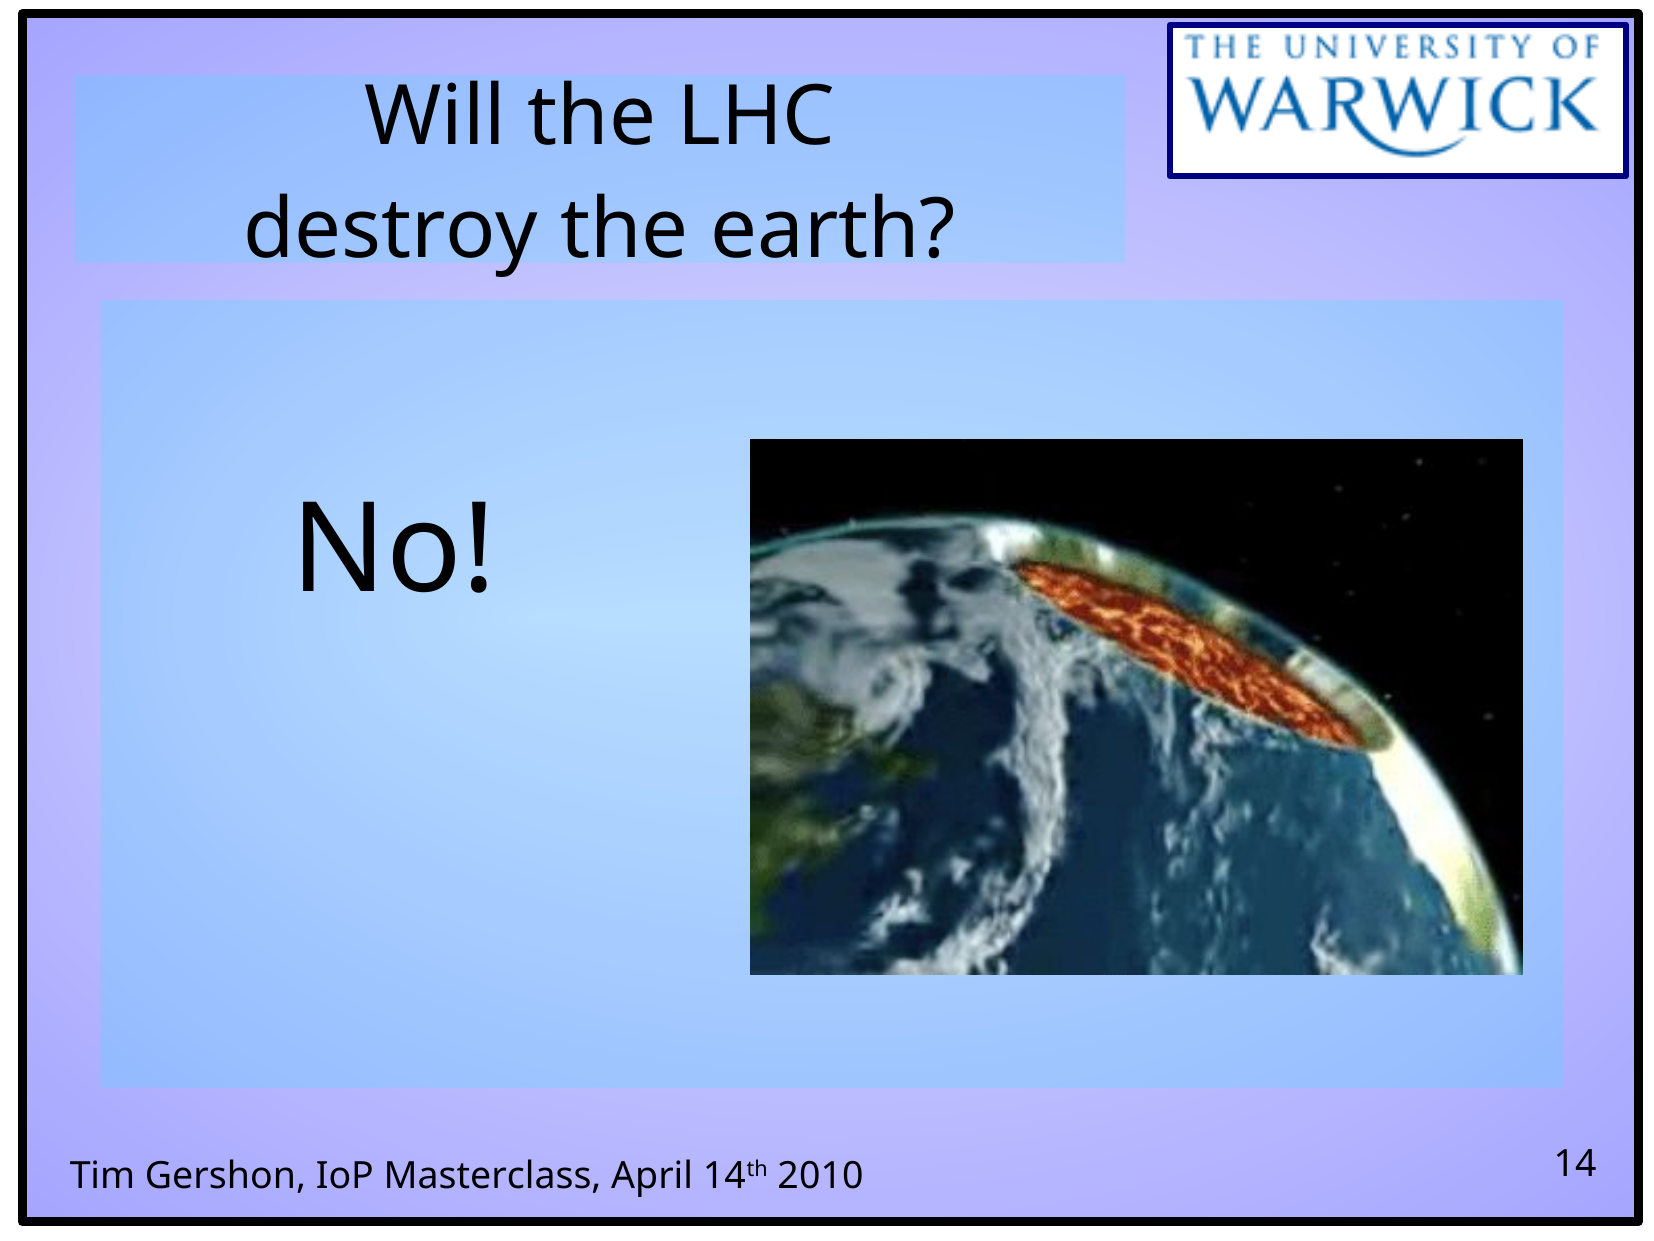

Will the LHC
destroy the earth?
No!
Tim Gershon, IoP Masterclass, April 14th 2010